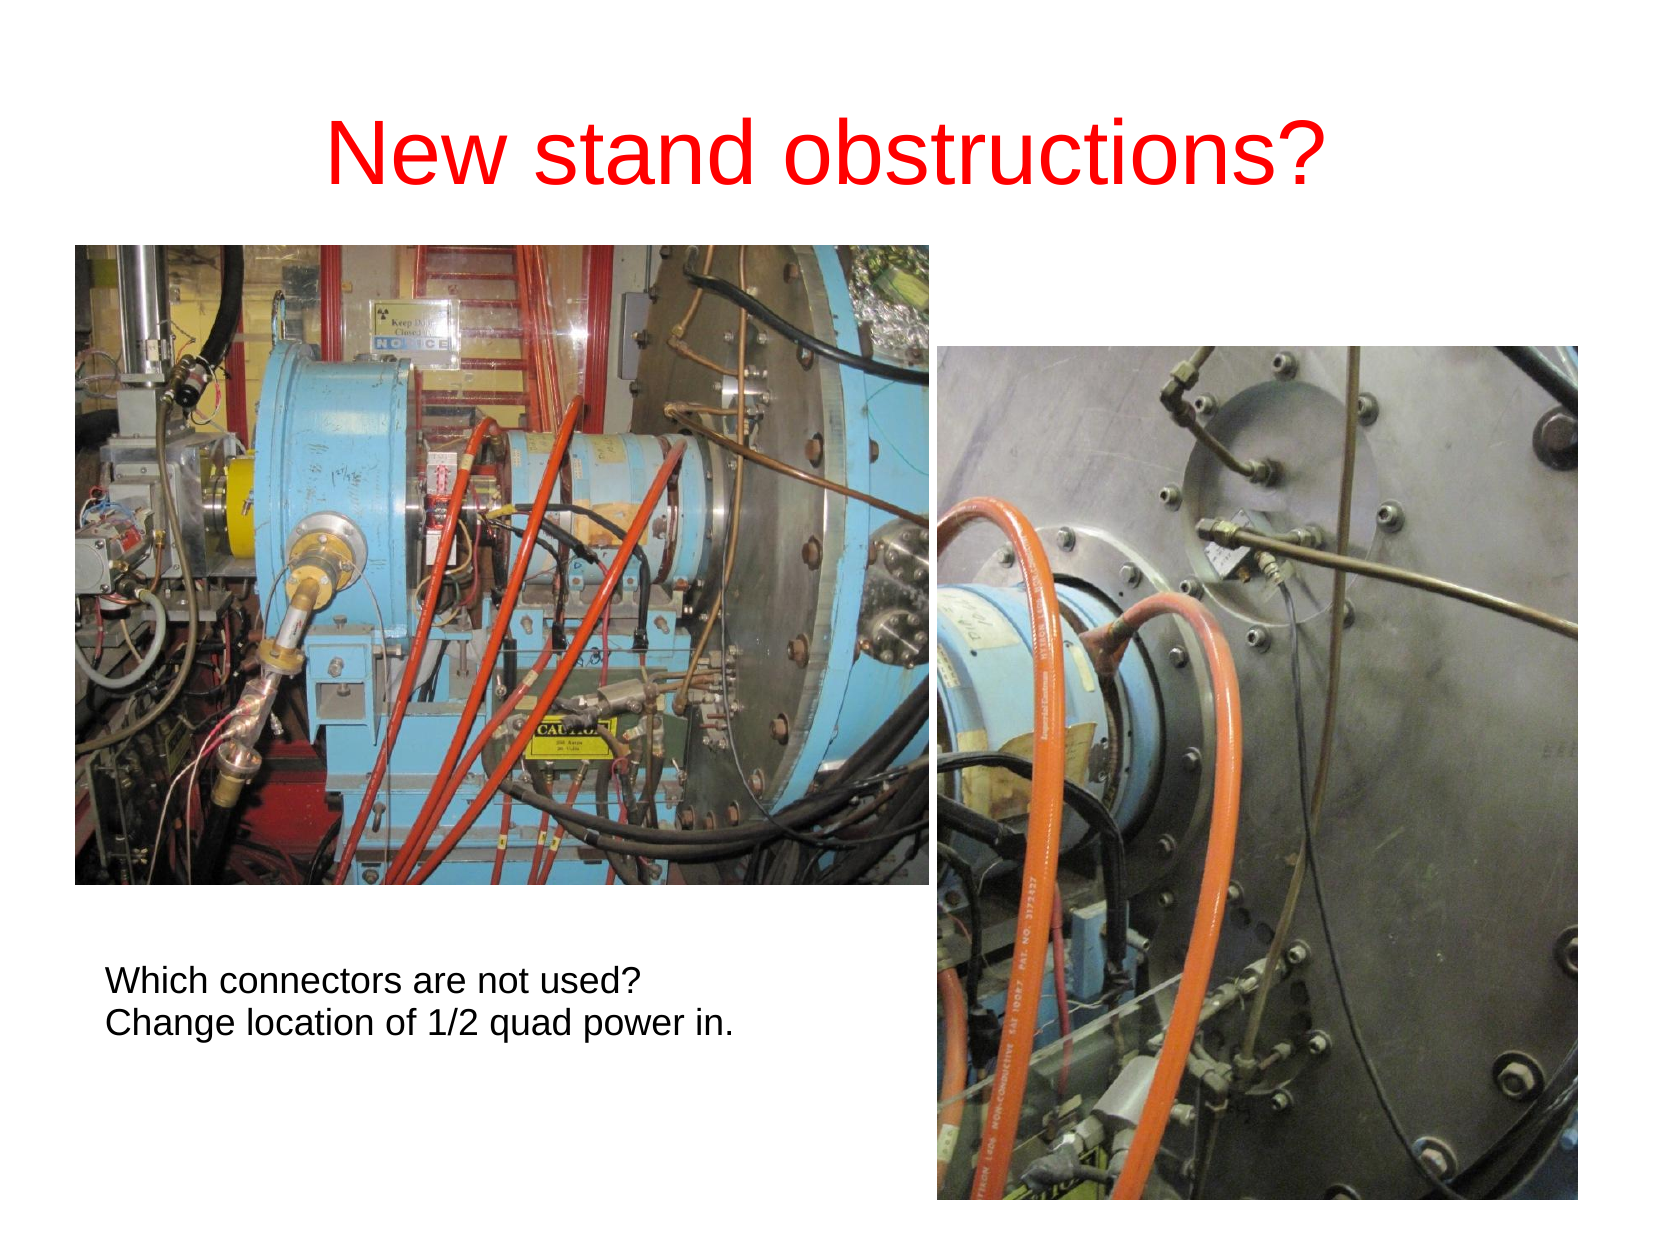

# New stand obstructions?
Which connectors are not used?
Change location of 1/2 quad power in.